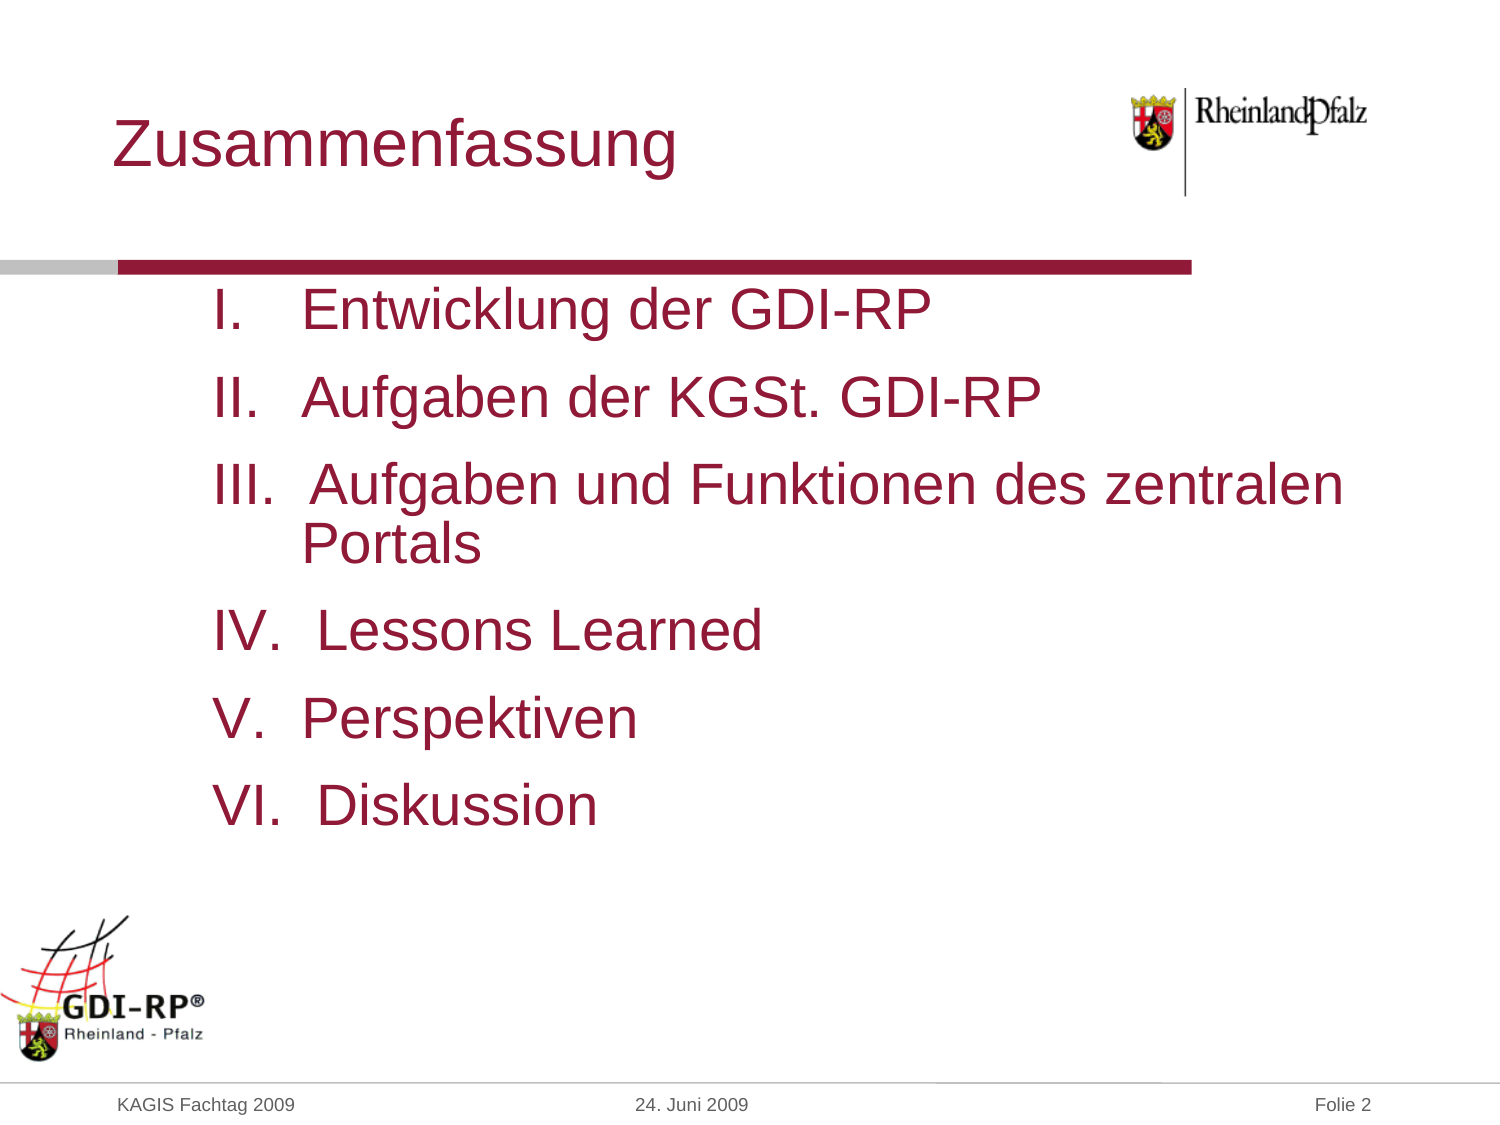

# Zusammenfassung
Entwicklung der GDI-RP
Aufgaben der KGSt. GDI-RP
Aufgaben und Funktionen des zentralen Portals
Lessons Learned
Perspektiven
Diskussion